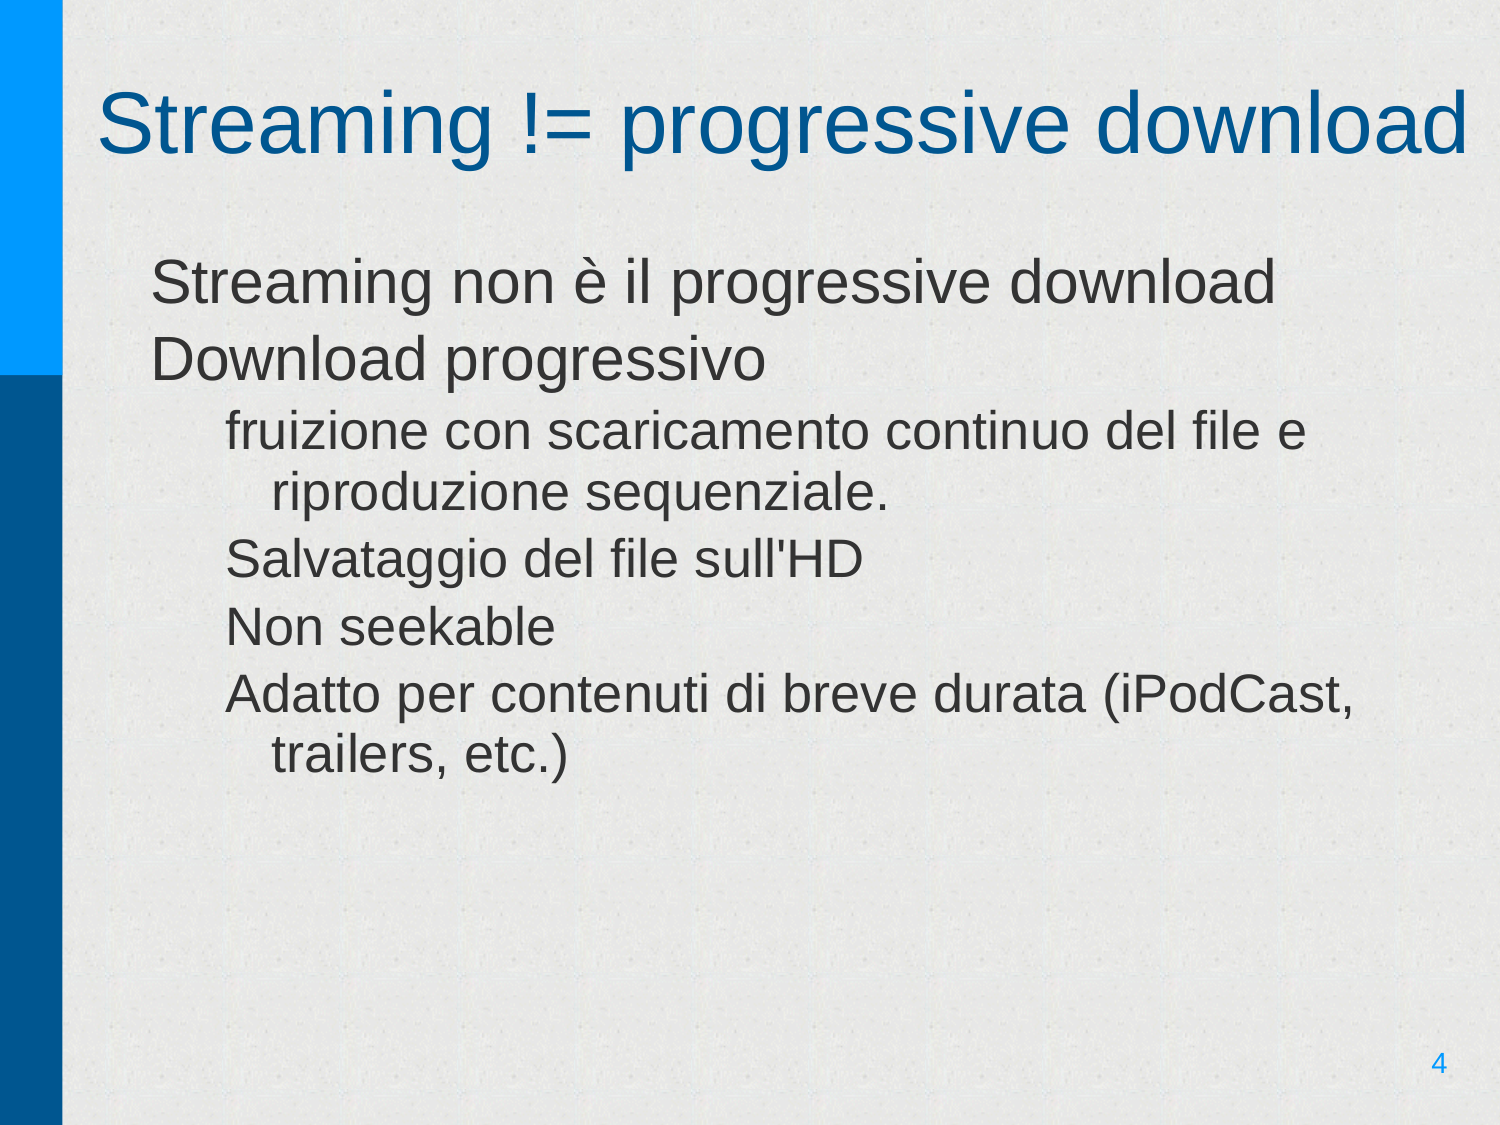

# Streaming != progressive download
Streaming non è il progressive download
Download progressivo
fruizione con scaricamento continuo del file e riproduzione sequenziale.
Salvataggio del file sull'HD
Non seekable
Adatto per contenuti di breve durata (iPodCast, trailers, etc.)
4